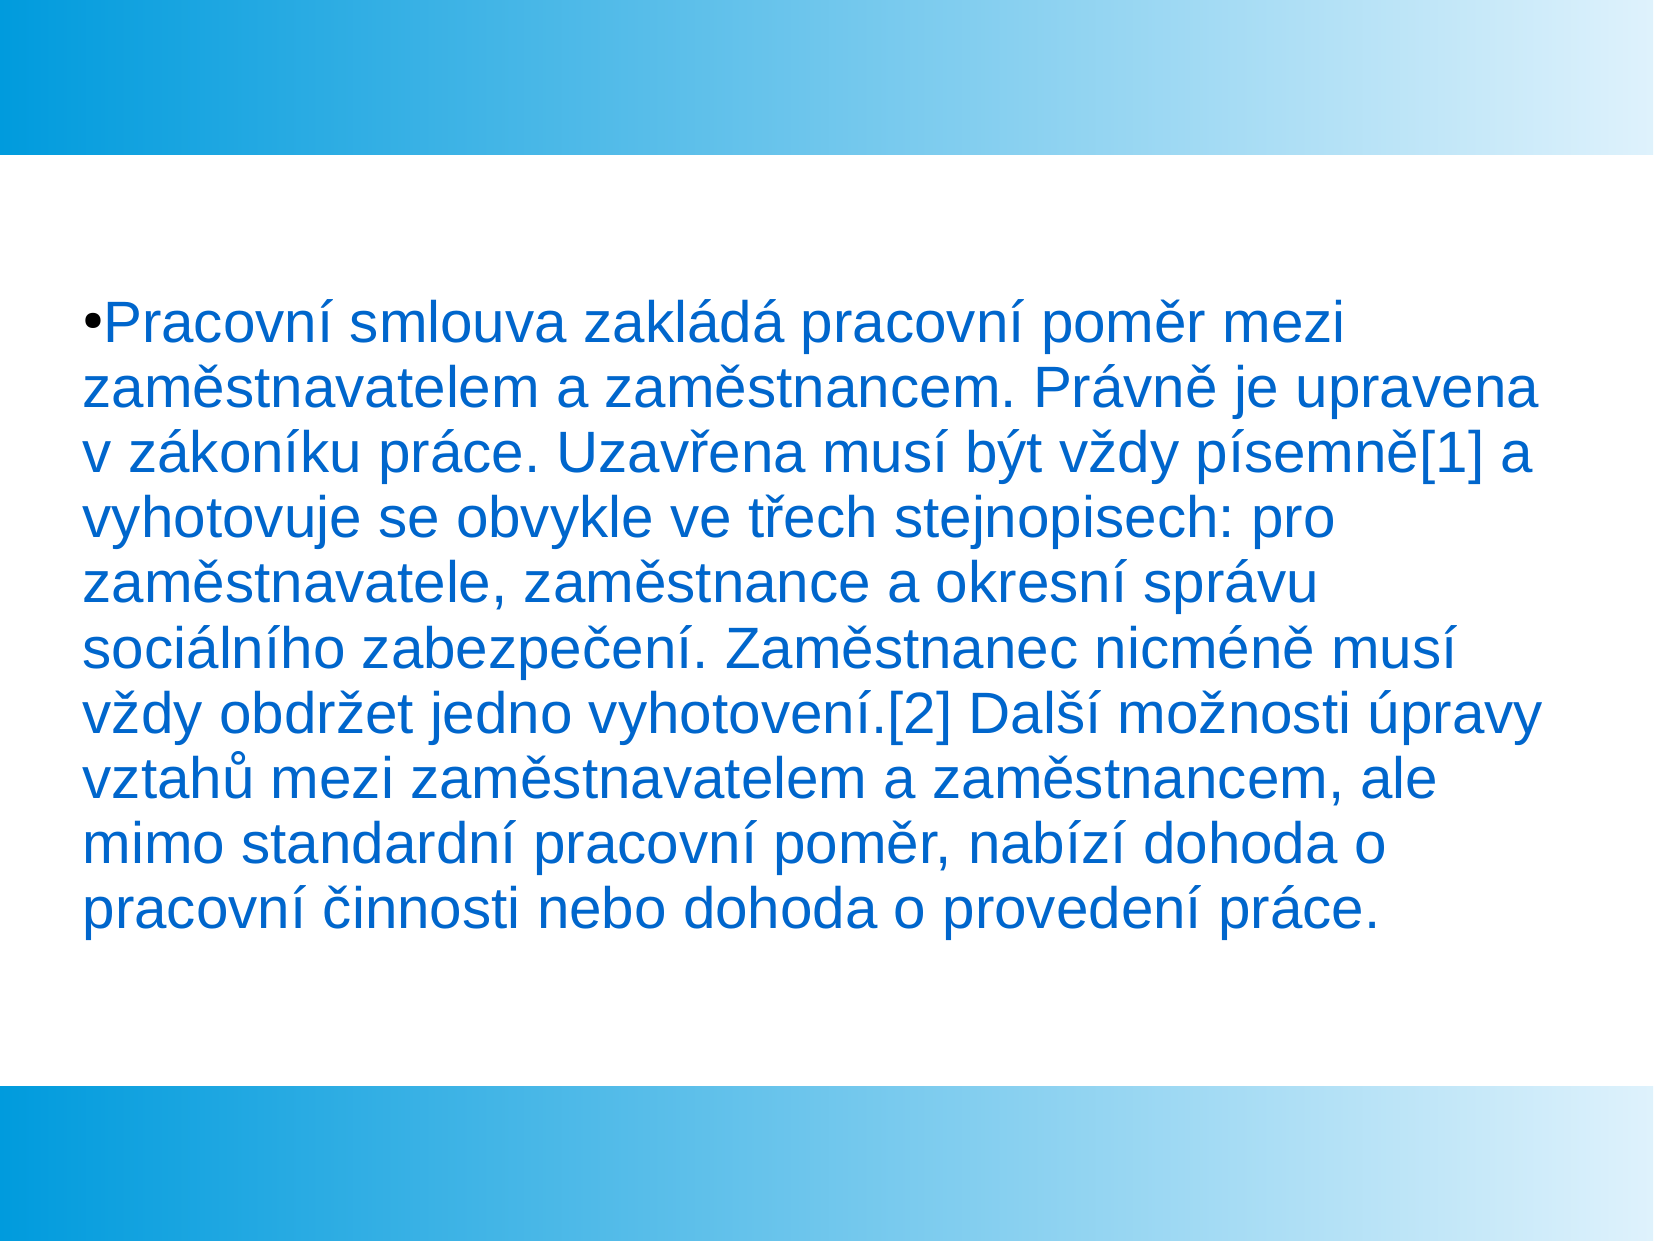

#
Pracovní smlouva zakládá pracovní poměr mezi zaměstnavatelem a zaměstnancem. Právně je upravena v zákoníku práce. Uzavřena musí být vždy písemně[1] a vyhotovuje se obvykle ve třech stejnopisech: pro zaměstnavatele, zaměstnance a okresní správu sociálního zabezpečení. Zaměstnanec nicméně musí vždy obdržet jedno vyhotovení.[2] Další možnosti úpravy vztahů mezi zaměstnavatelem a zaměstnancem, ale mimo standardní pracovní poměr, nabízí dohoda o pracovní činnosti nebo dohoda o provedení práce.